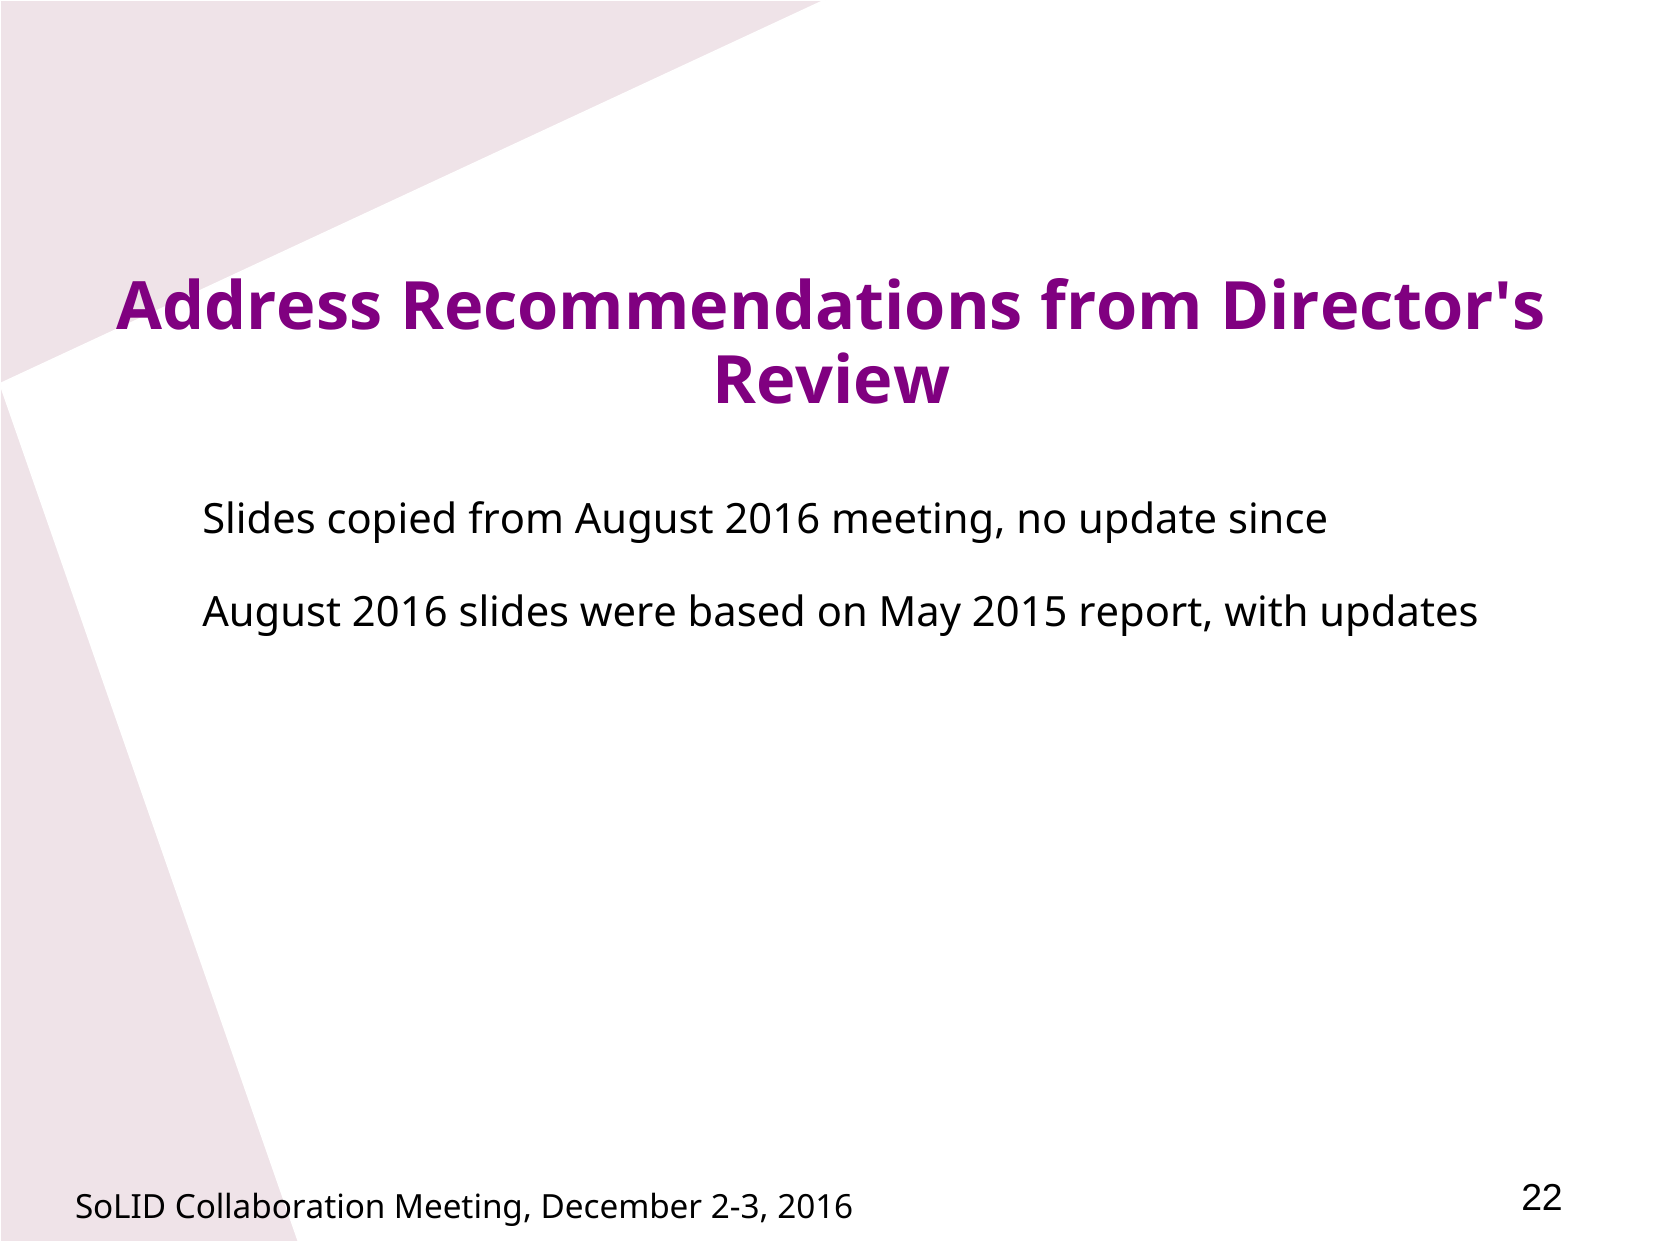

# Address Recommendations from Director's Review
Slides copied from August 2016 meeting, no update since
August 2016 slides were based on May 2015 report, with updates
22